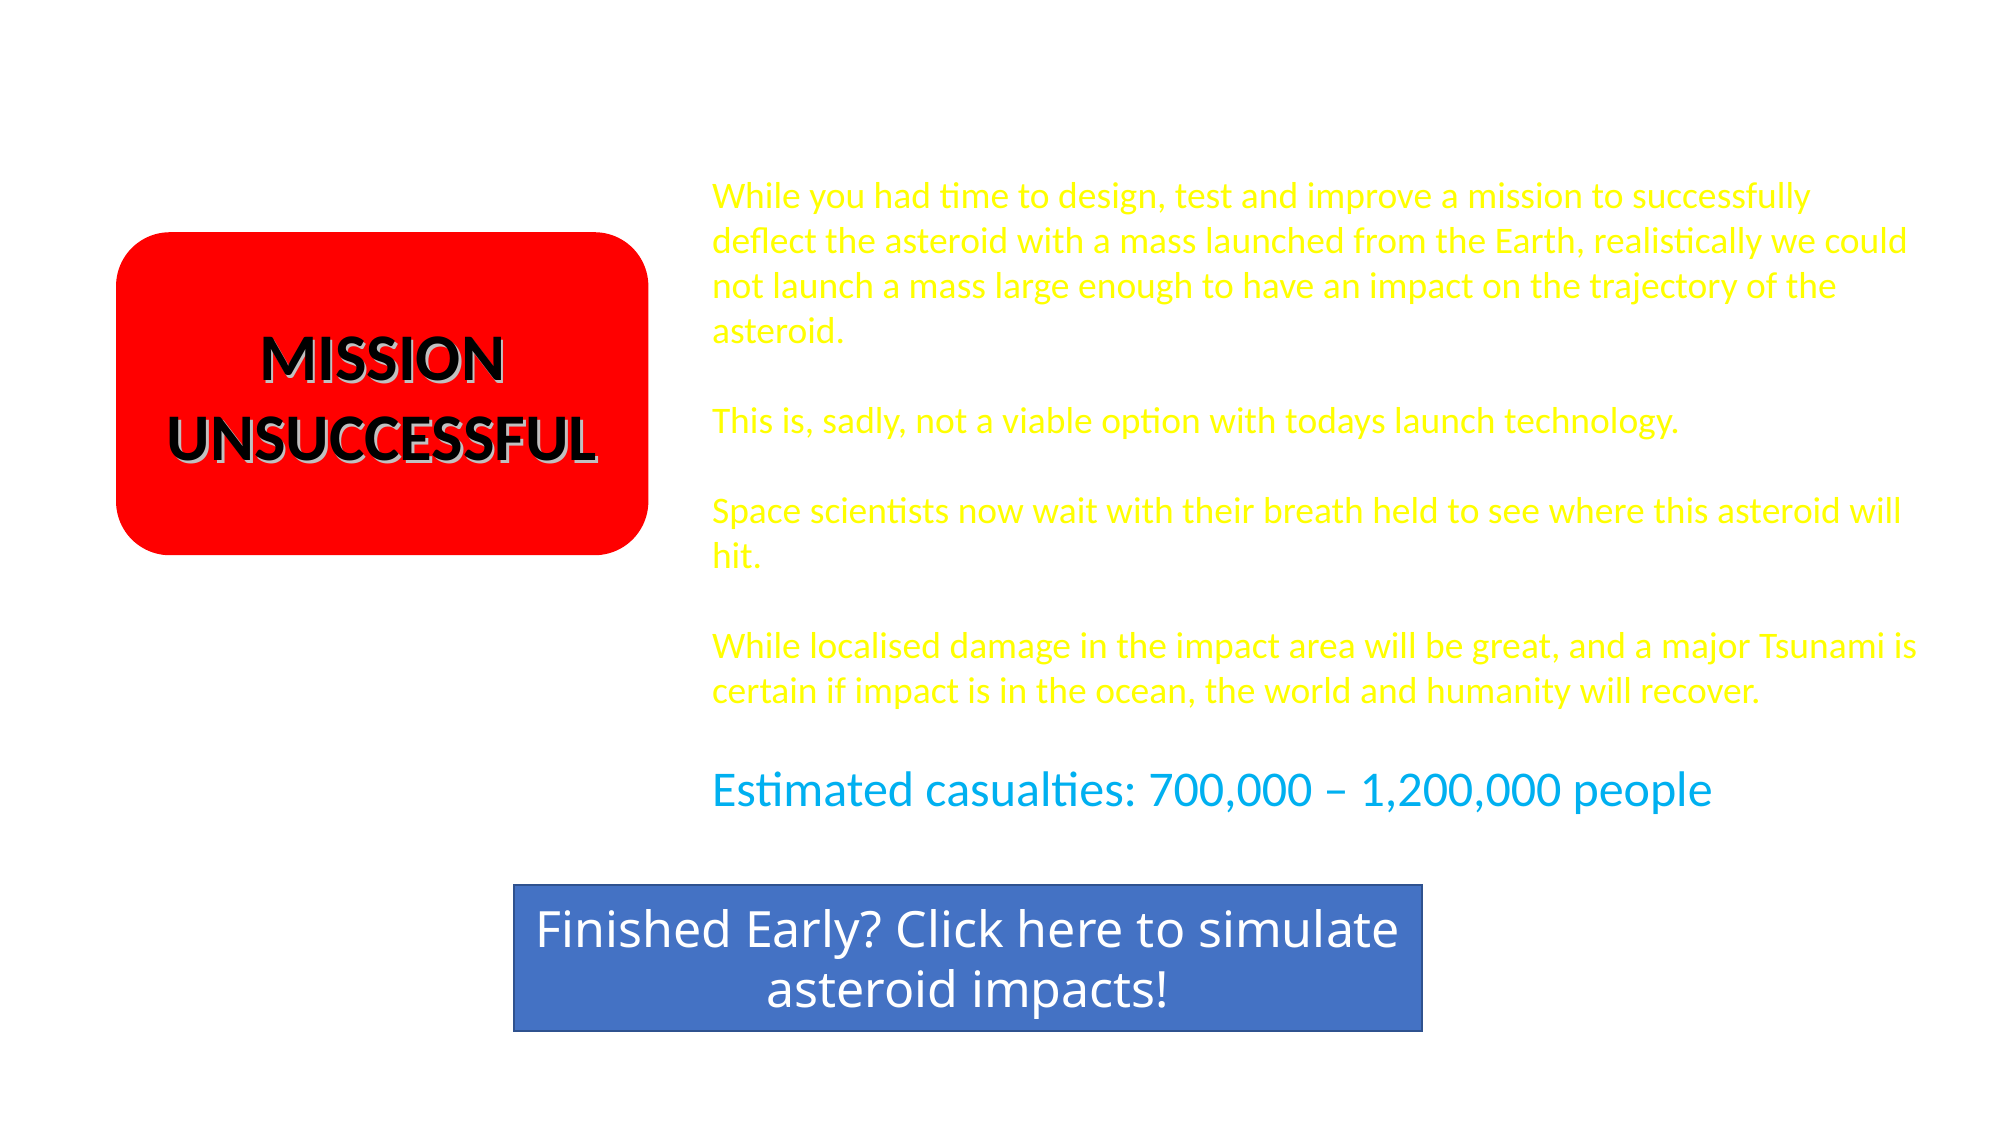

Mission Outcome
While you had time to design, test and improve a mission to successfully deflect the asteroid with a mass launched from the Earth, realistically we could not launch a mass large enough to have an impact on the trajectory of the asteroid.
This is, sadly, not a viable option with todays launch technology.
Space scientists now wait with their breath held to see where this asteroid will hit.
While localised damage in the impact area will be great, and a major Tsunami is certain if impact is in the ocean, the world and humanity will recover.
Estimated casualties: 700,000 – 1,200,000 people
MISSION UNSUCCESSFUL
Finished Early? Click here to simulate asteroid impacts!